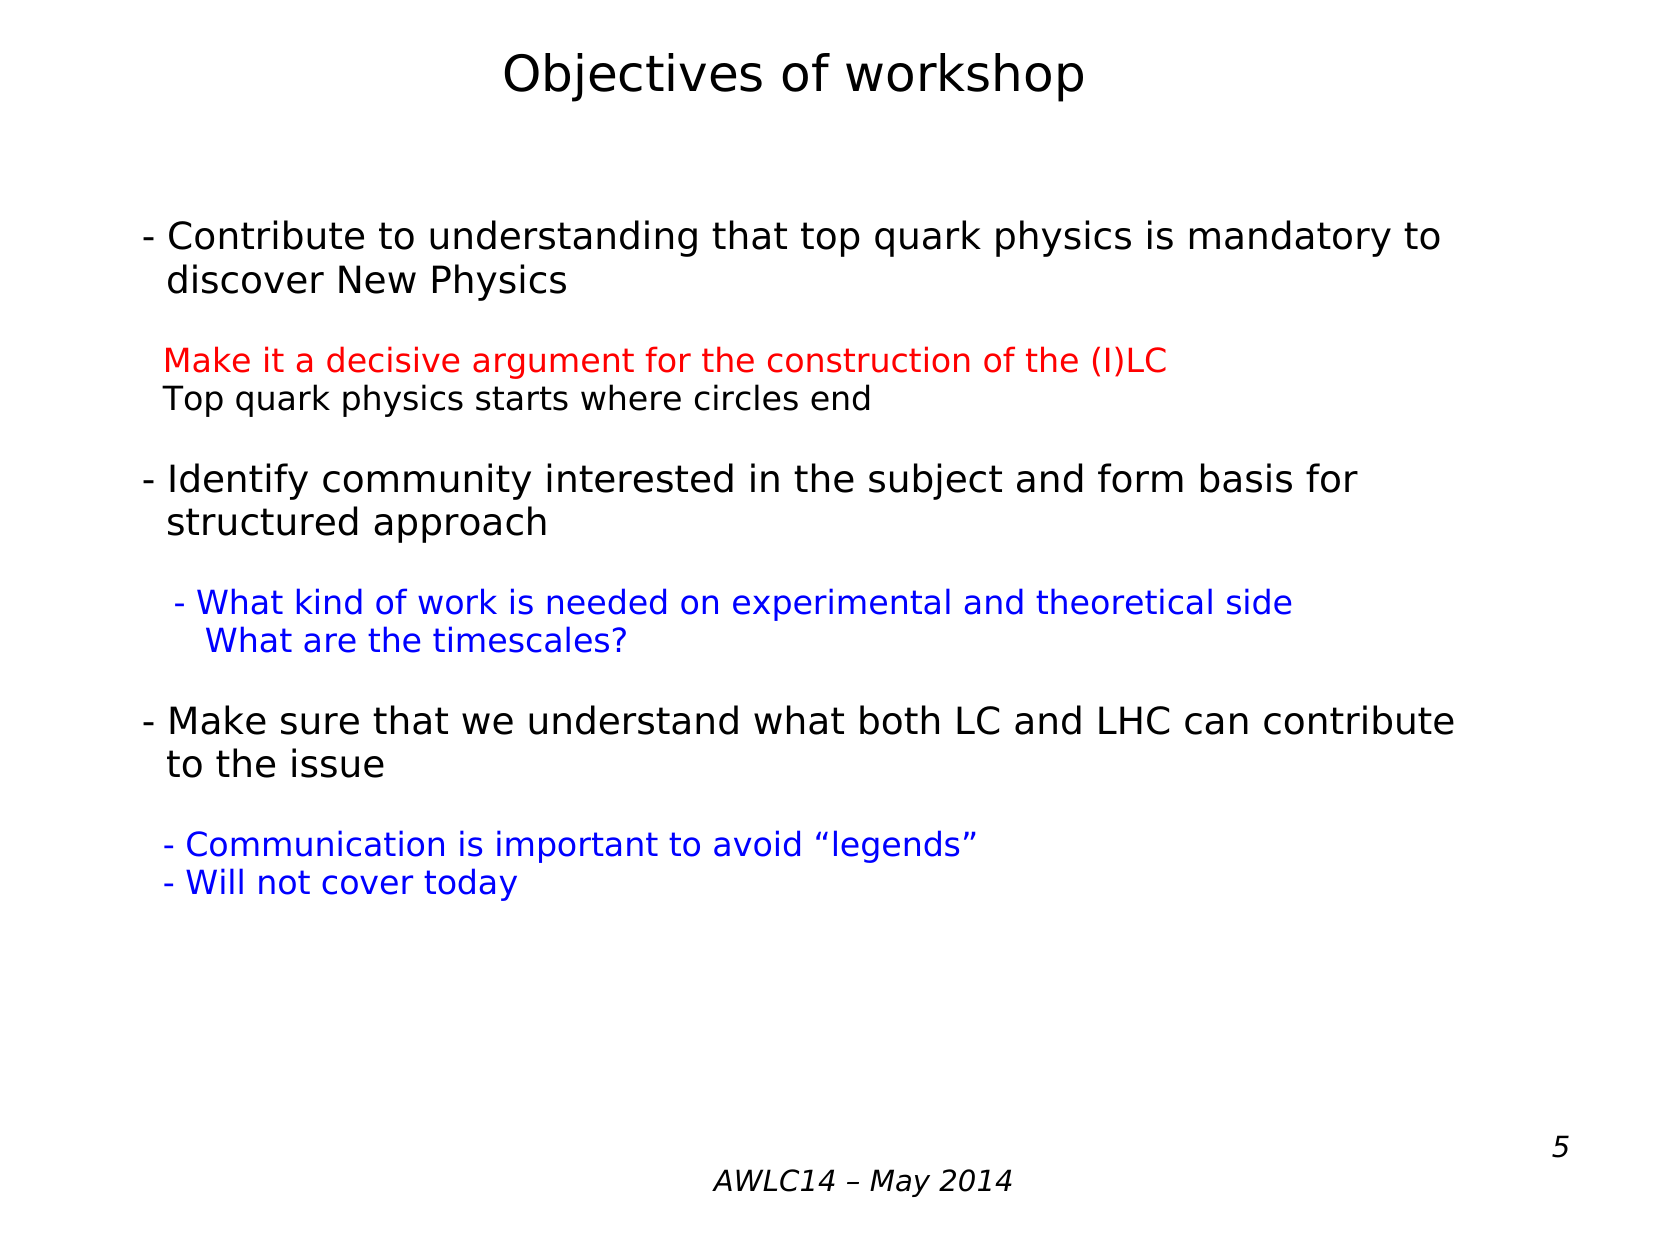

Objectives of workshop
- Contribute to understanding that top quark physics is mandatory to
 discover New Physics
 Make it a decisive argument for the construction of the (I)LC
 Top quark physics starts where circles end
- Identify community interested in the subject and form basis for
 structured approach
 - What kind of work is needed on experimental and theoretical side
 What are the timescales?
- Make sure that we understand what both LC and LHC can contribute
 to the issue
 - Communication is important to avoid “legends”
 - Will not cover today
FCPPL Workshop - March 2012
5